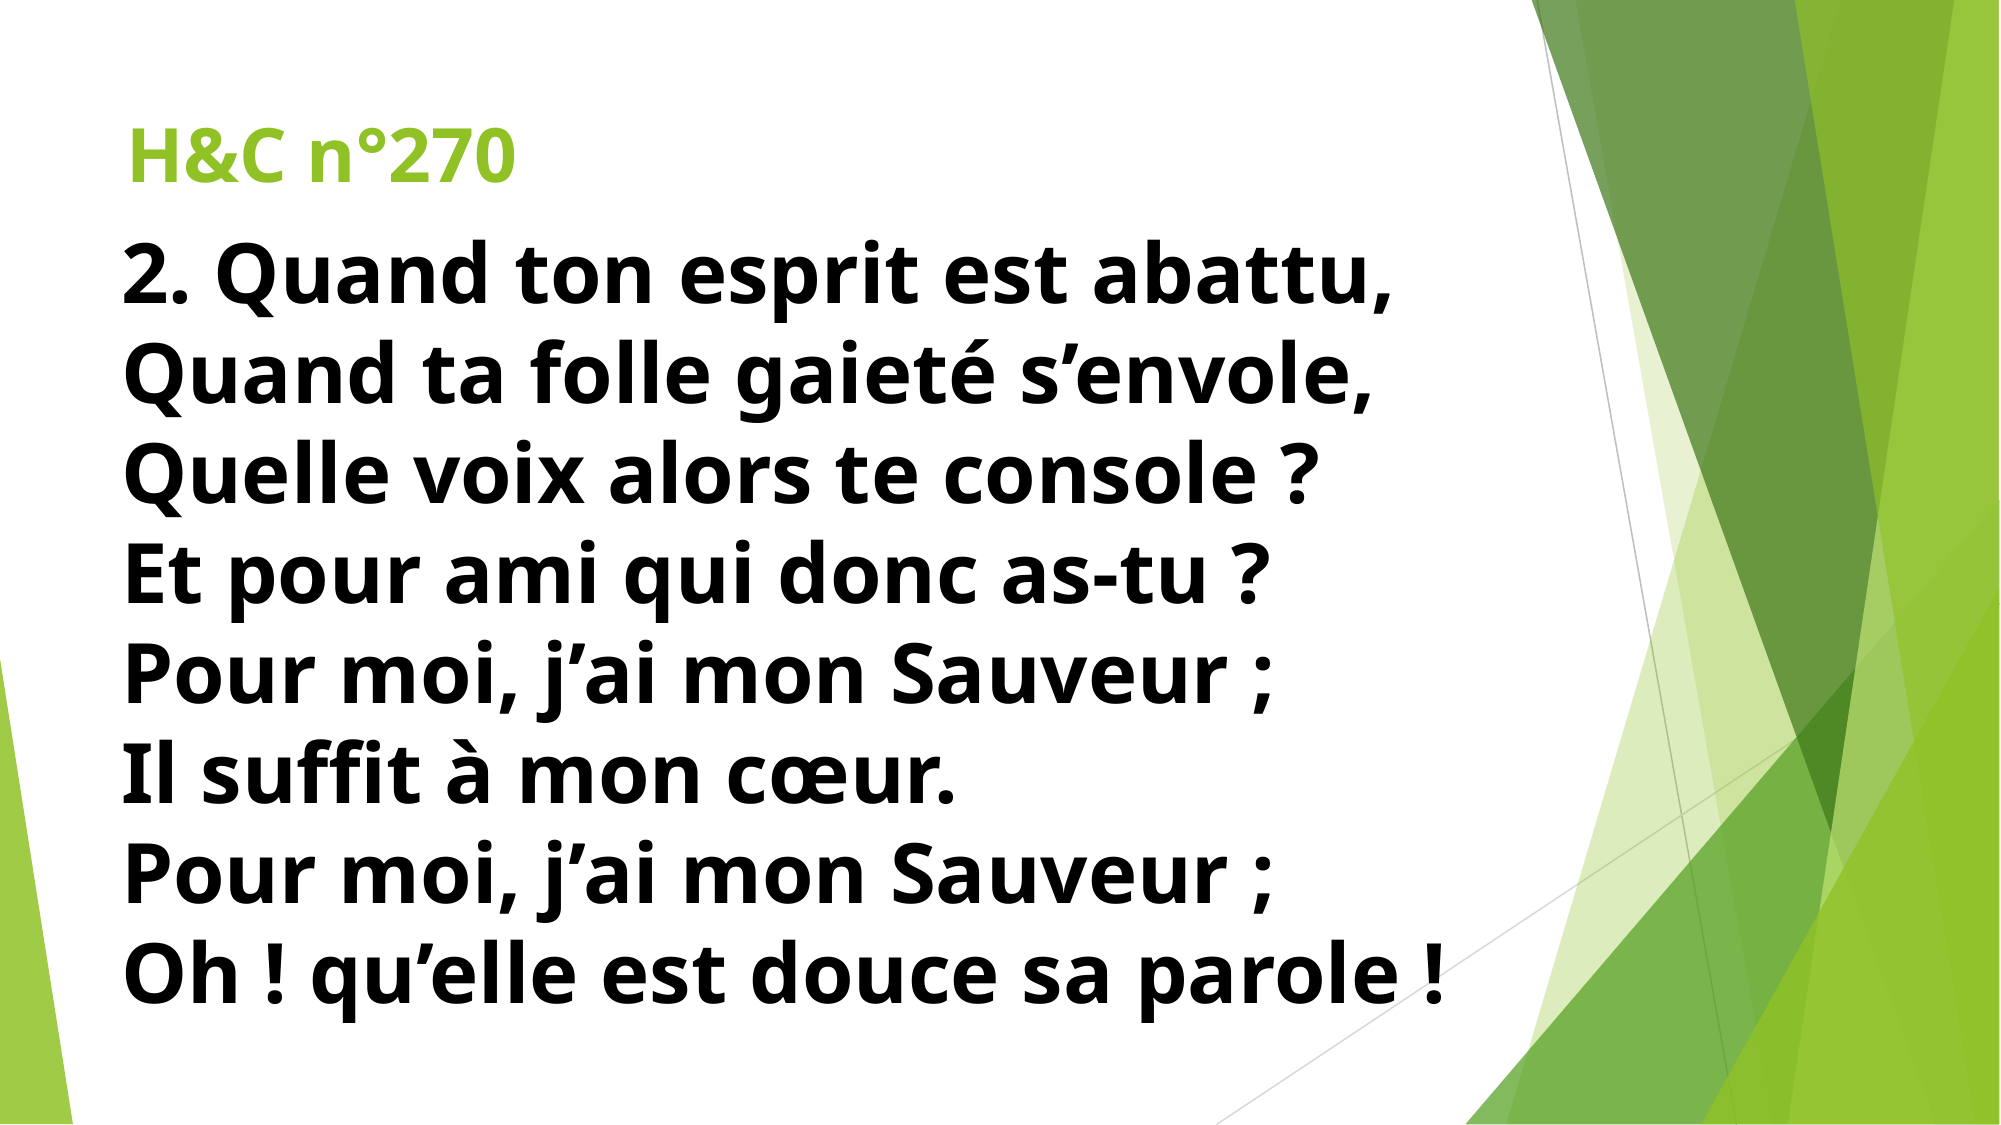

H&C n°270
2. Quand ton esprit est abattu,
Quand ta folle gaieté s’envole,
Quelle voix alors te console ?
Et pour ami qui donc as-tu ?
Pour moi, j’ai mon Sauveur ;
Il suffit à mon cœur.
Pour moi, j’ai mon Sauveur ;
Oh ! qu’elle est douce sa parole !